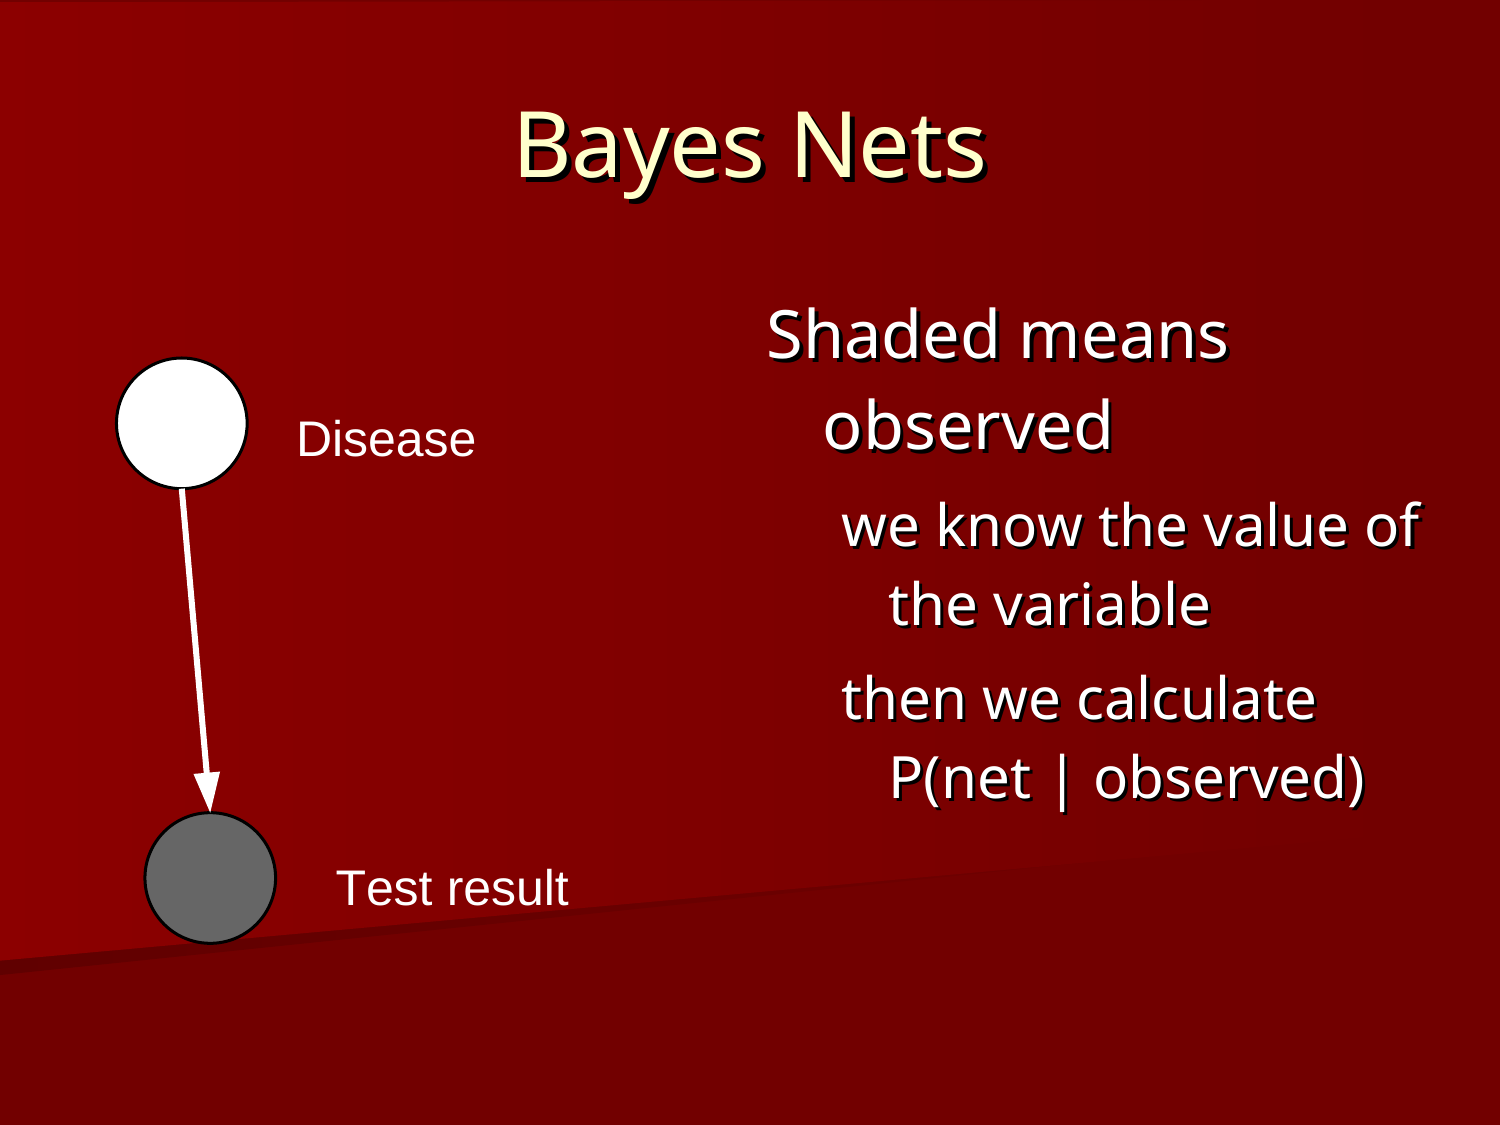

# Bayes Nets
Shaded means observed
we know the value of the variable
then we calculate P(net | observed)
Disease
Test result